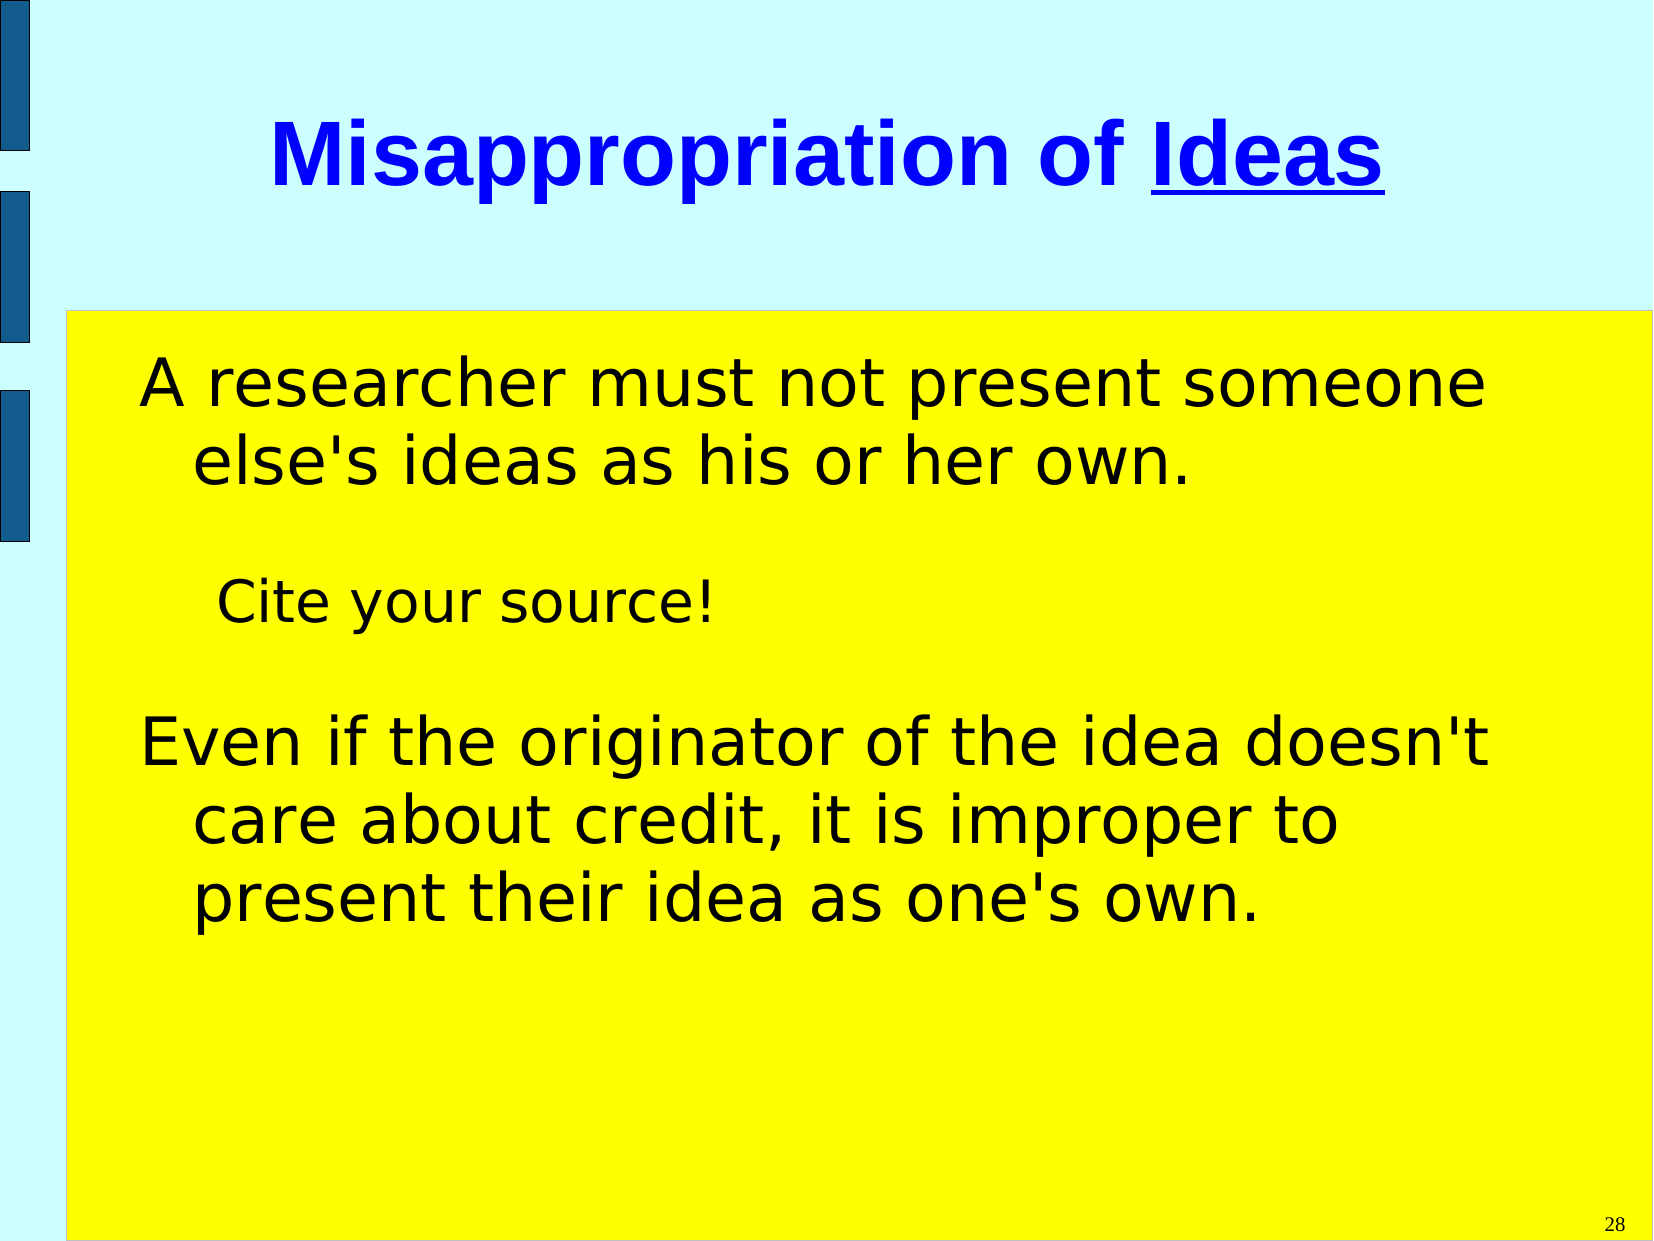

# Misappropriation of Ideas
A researcher must not present someone else's ideas as his or her own.
Cite your source!
Even if the originator of the idea doesn't care about credit, it is improper to present their idea as one's own.